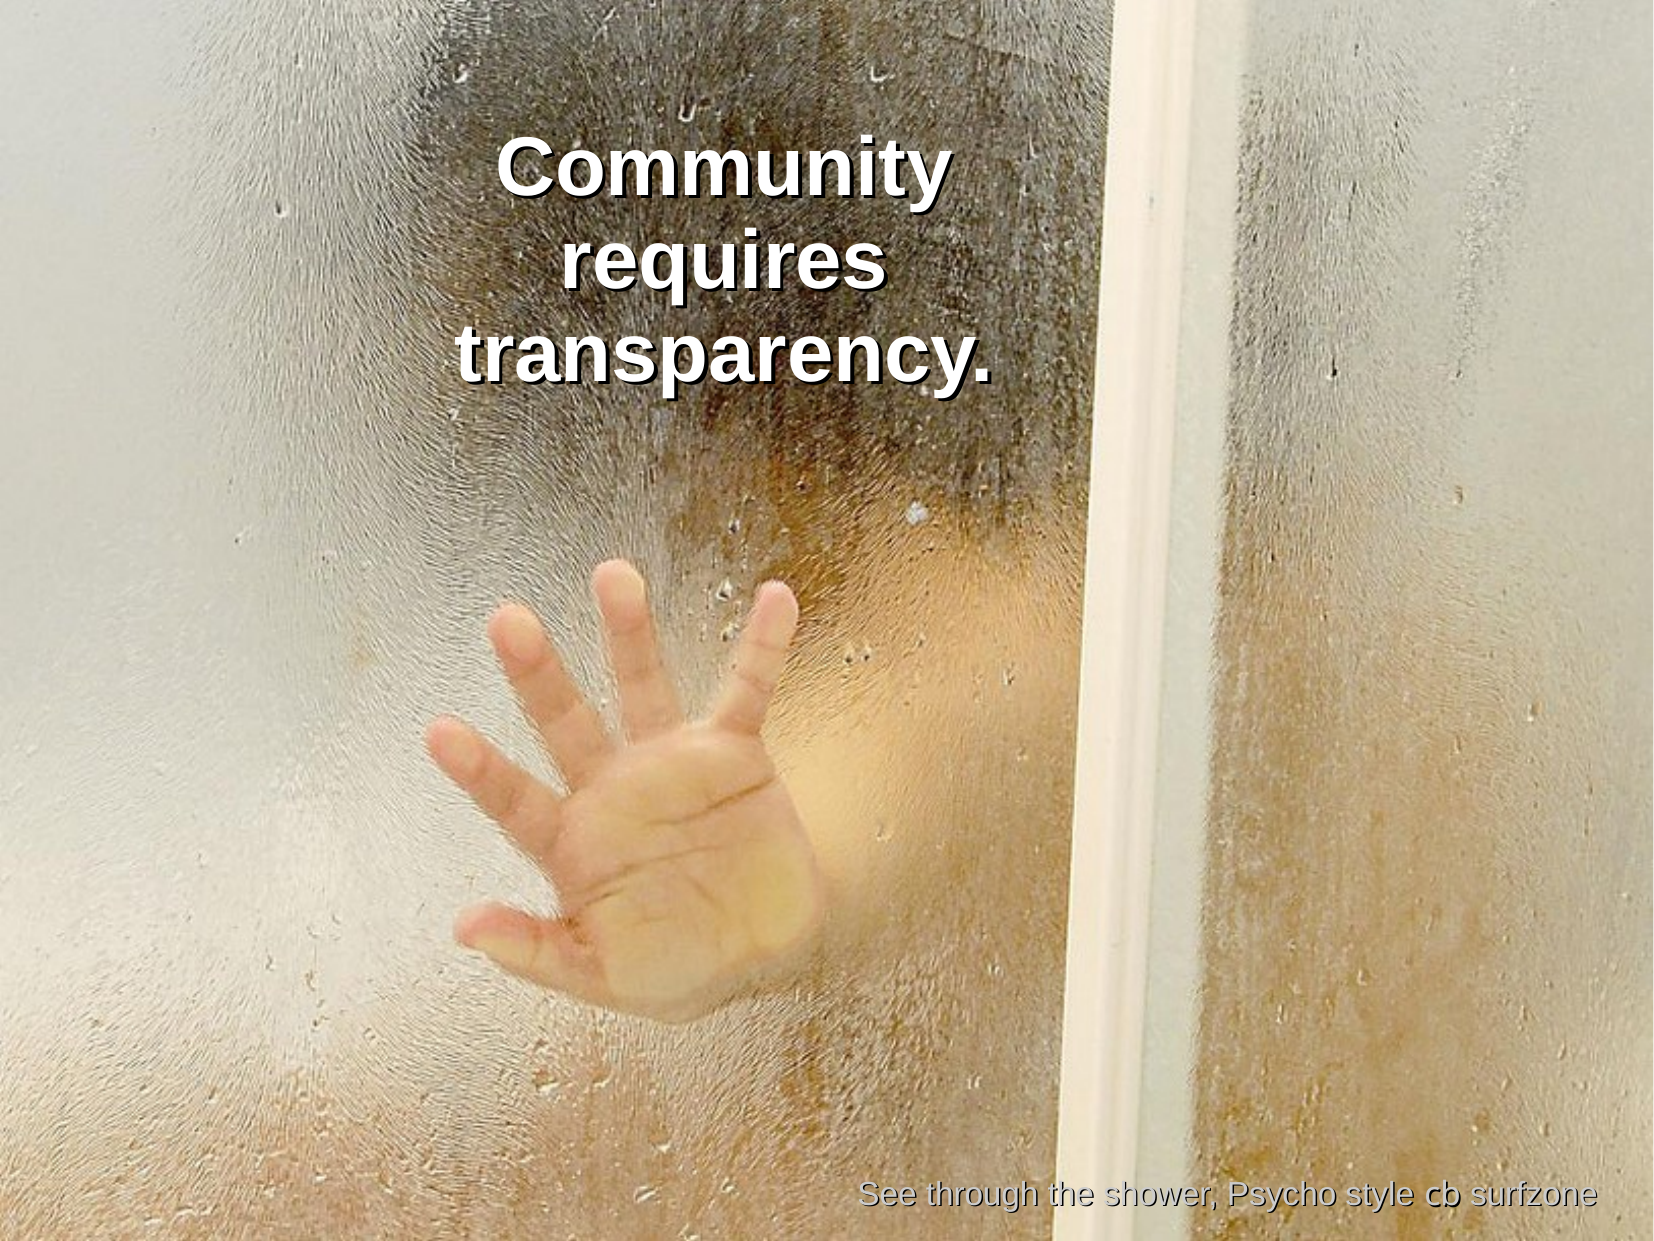

Community requires transparency.
See through the shower, Psycho style cb surfzone